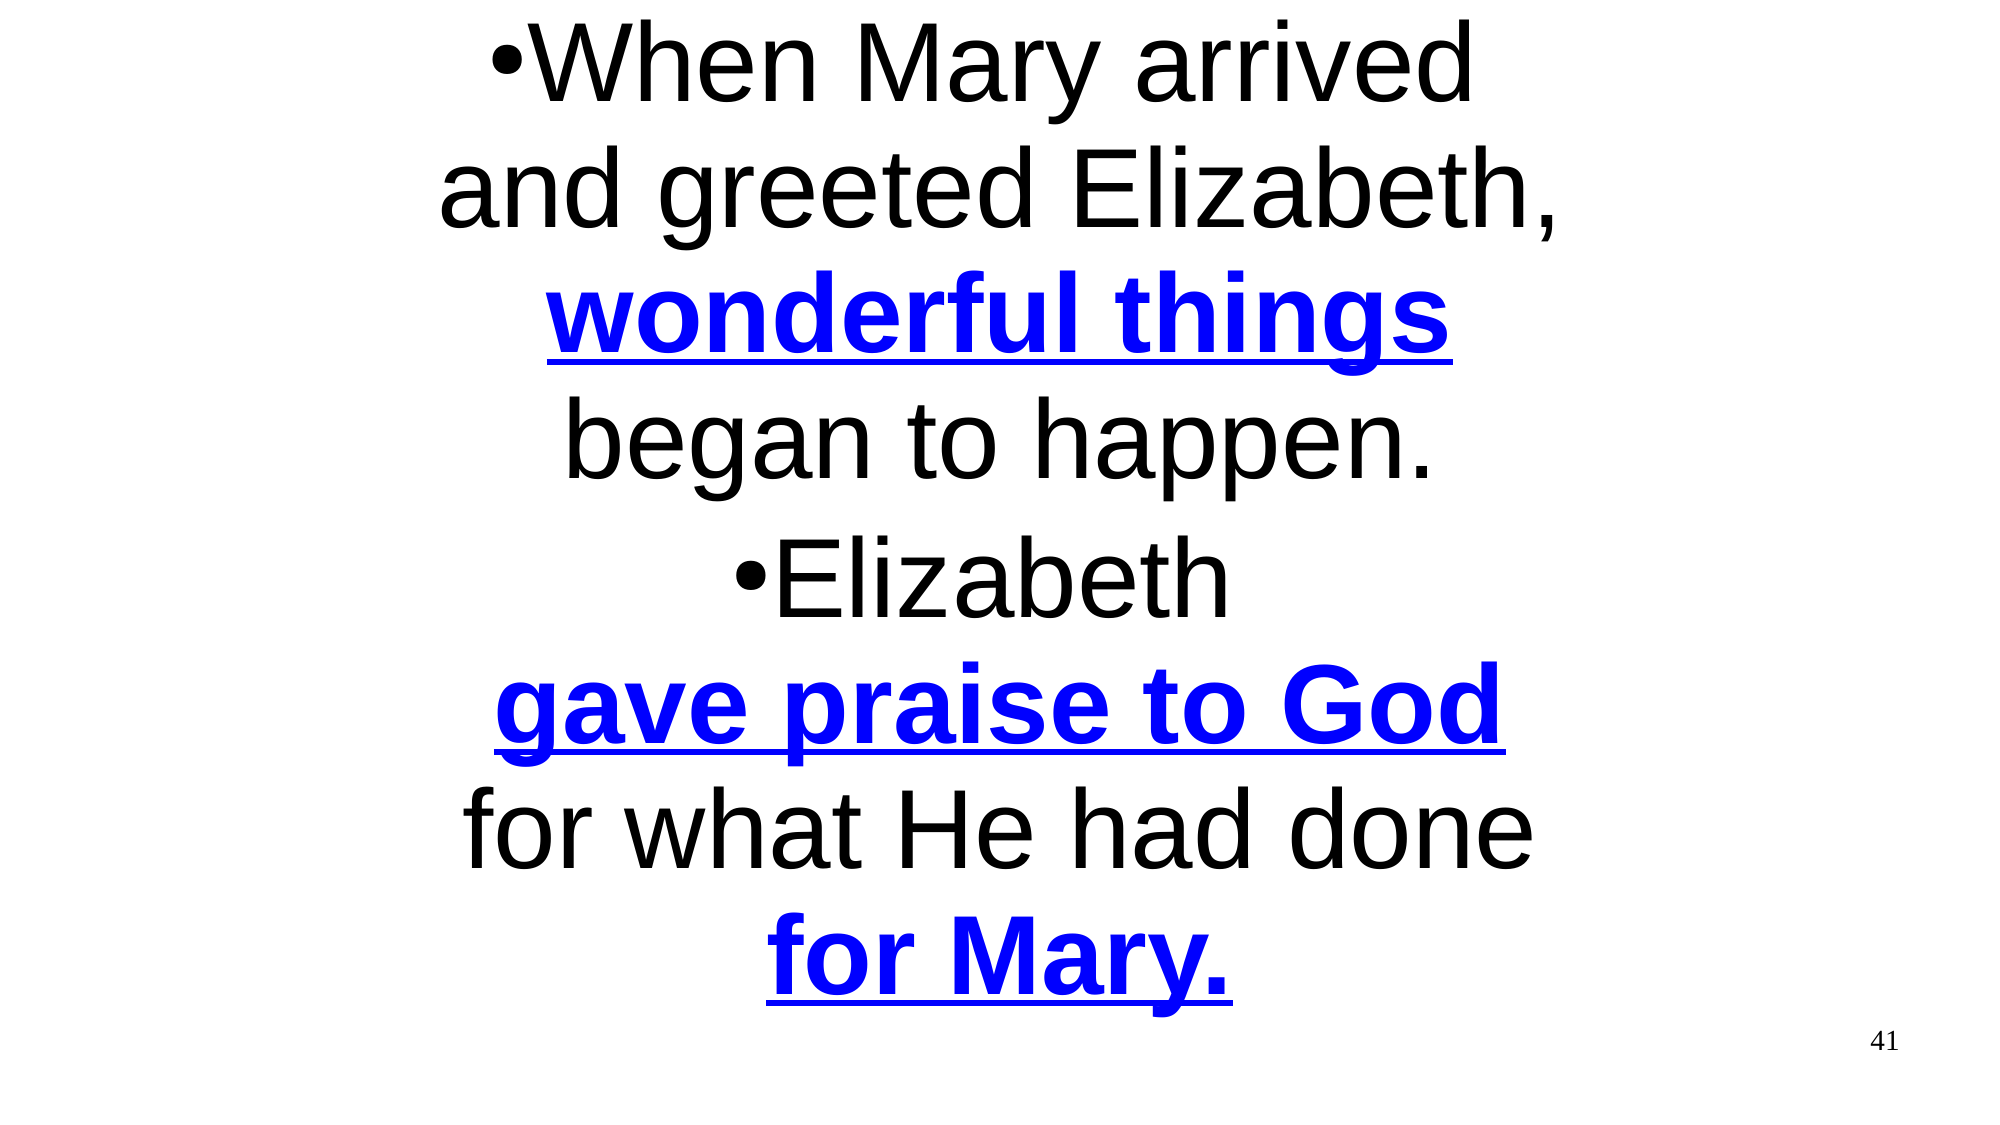

# When Mary arrived and greeted Elizabeth, wonderful things began to happen.
Elizabeth
gave praise to God
for what He had done
for Mary.
41